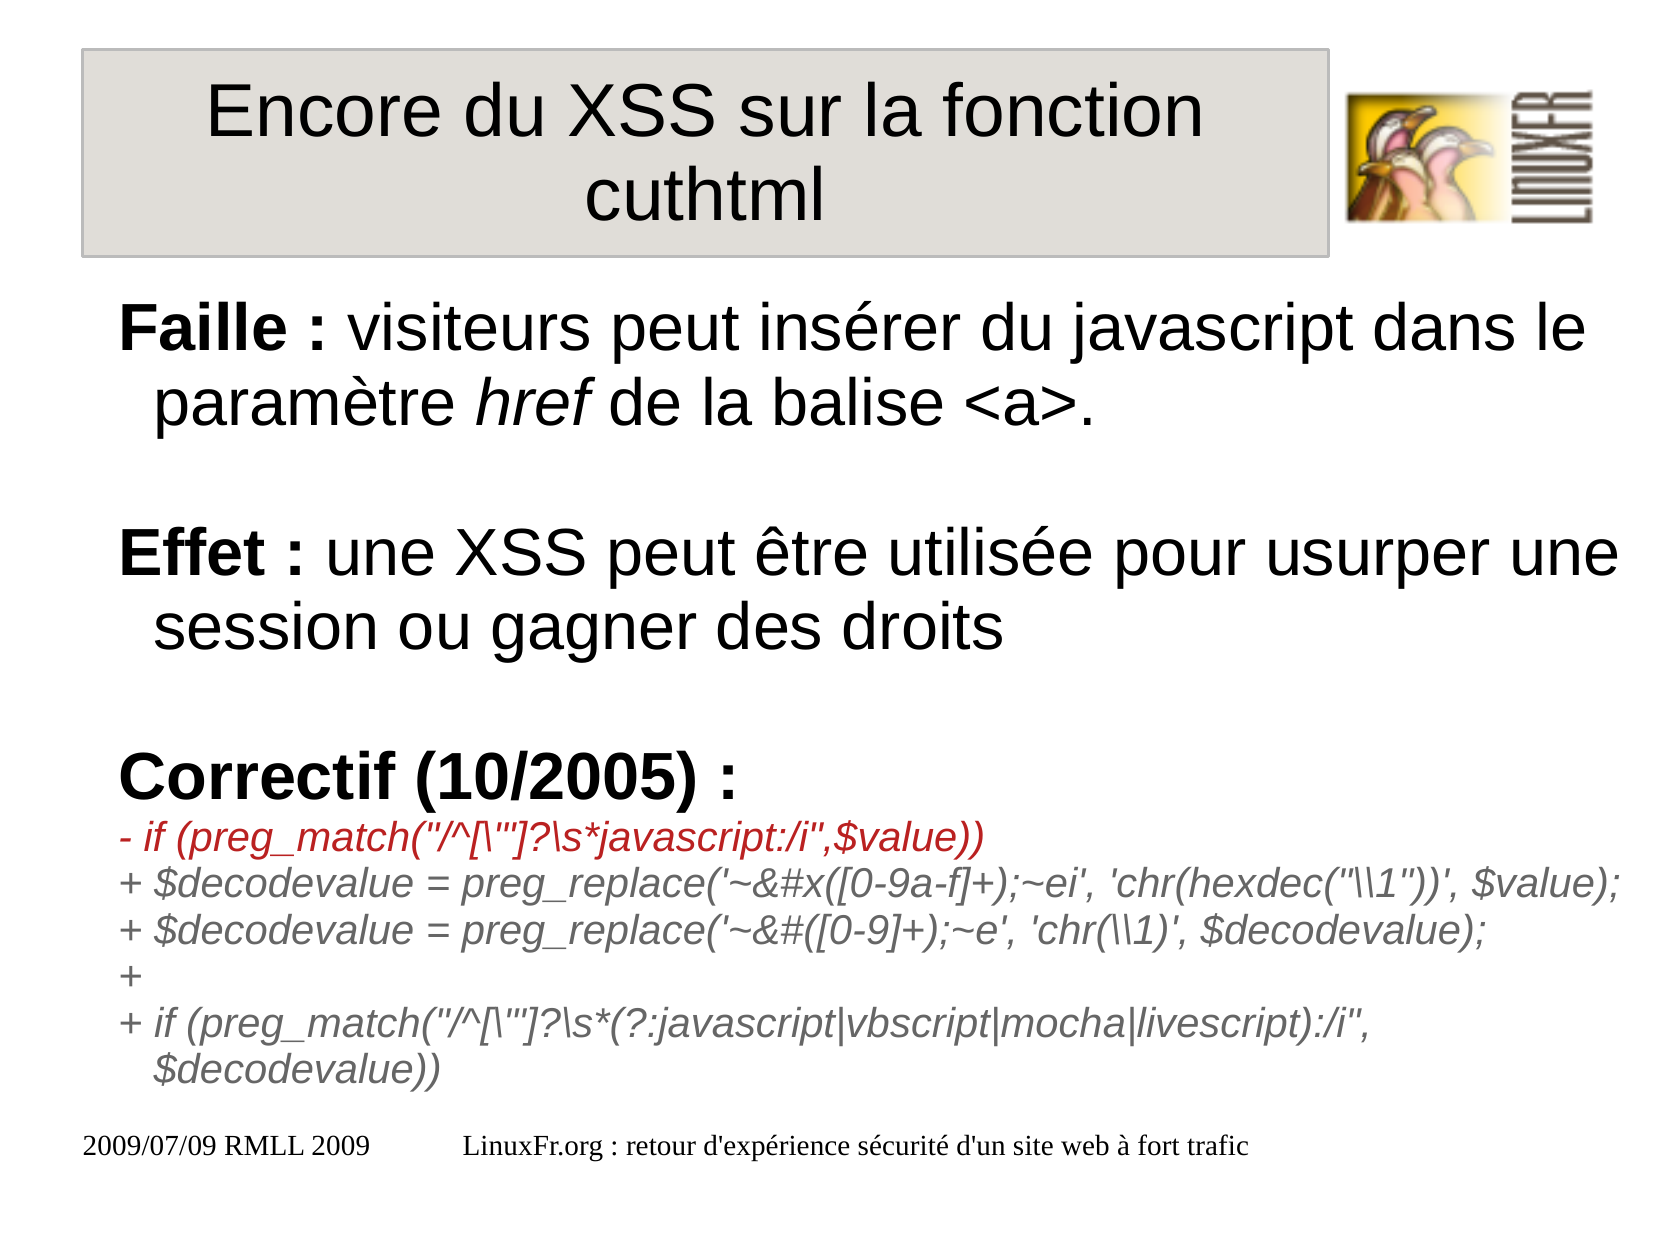

# Encore du XSS sur la fonction cuthtml
Faille : visiteurs peut insérer du javascript dans le paramètre href de la balise <a>.
Effet : une XSS peut être utilisée pour usurper une session ou gagner des droits
Correctif (10/2005) :
- if (preg_match("/^[\"']?\s*javascript:/i",$value))
+ $decodevalue = preg_replace('~&#x([0-9a-f]+);~ei', 'chr(hexdec("\\1"))', $value);
+ $decodevalue = preg_replace('~&#([0-9]+);~e', 'chr(\\1)', $decodevalue);
+
+ if (preg_match("/^[\"']?\s*(?:javascript|vbscript|mocha|livescript):/i",$decodevalue))